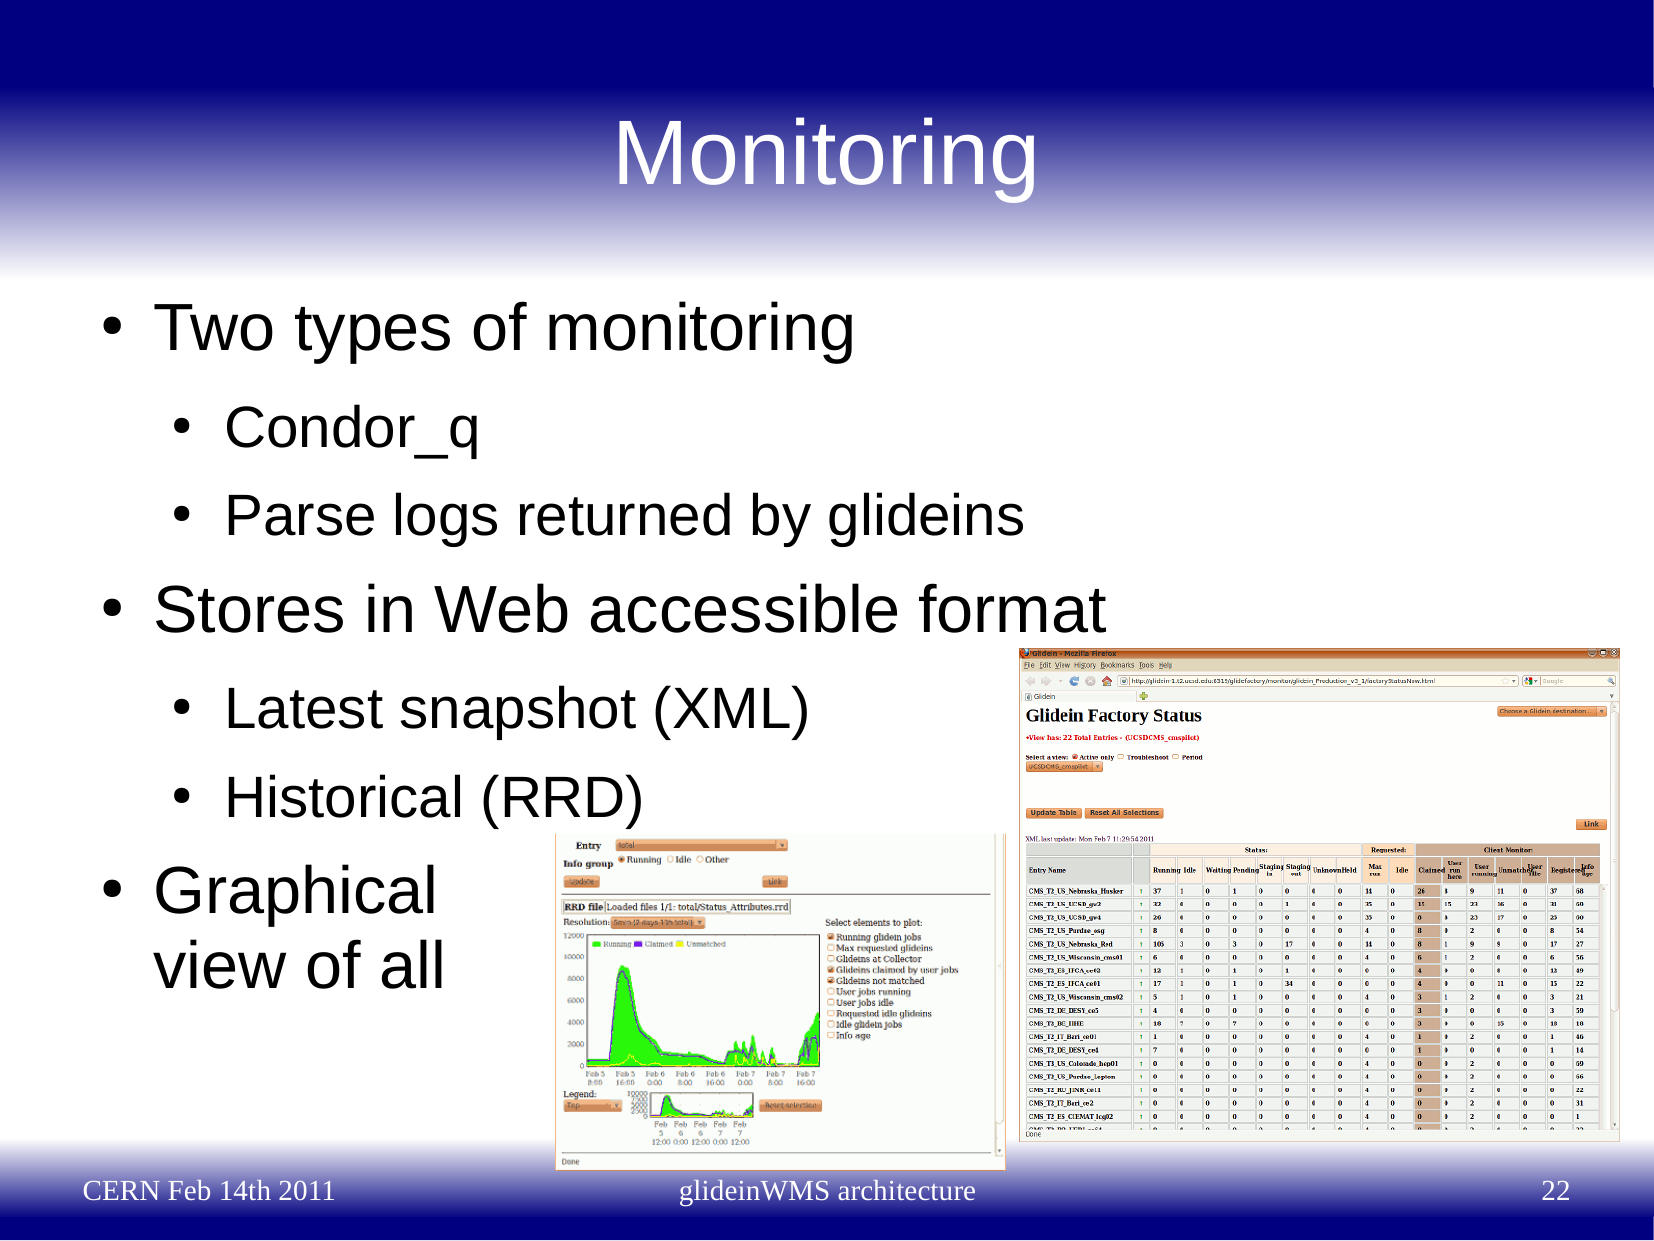

# Monitoring
Two types of monitoring
Condor_q
Parse logs returned by glideins
Stores in Web accessible format
Latest snapshot (XML)
Historical (RRD)
Graphical
view of all
CERN Feb 14th 2011
glideinWMS architecture
22